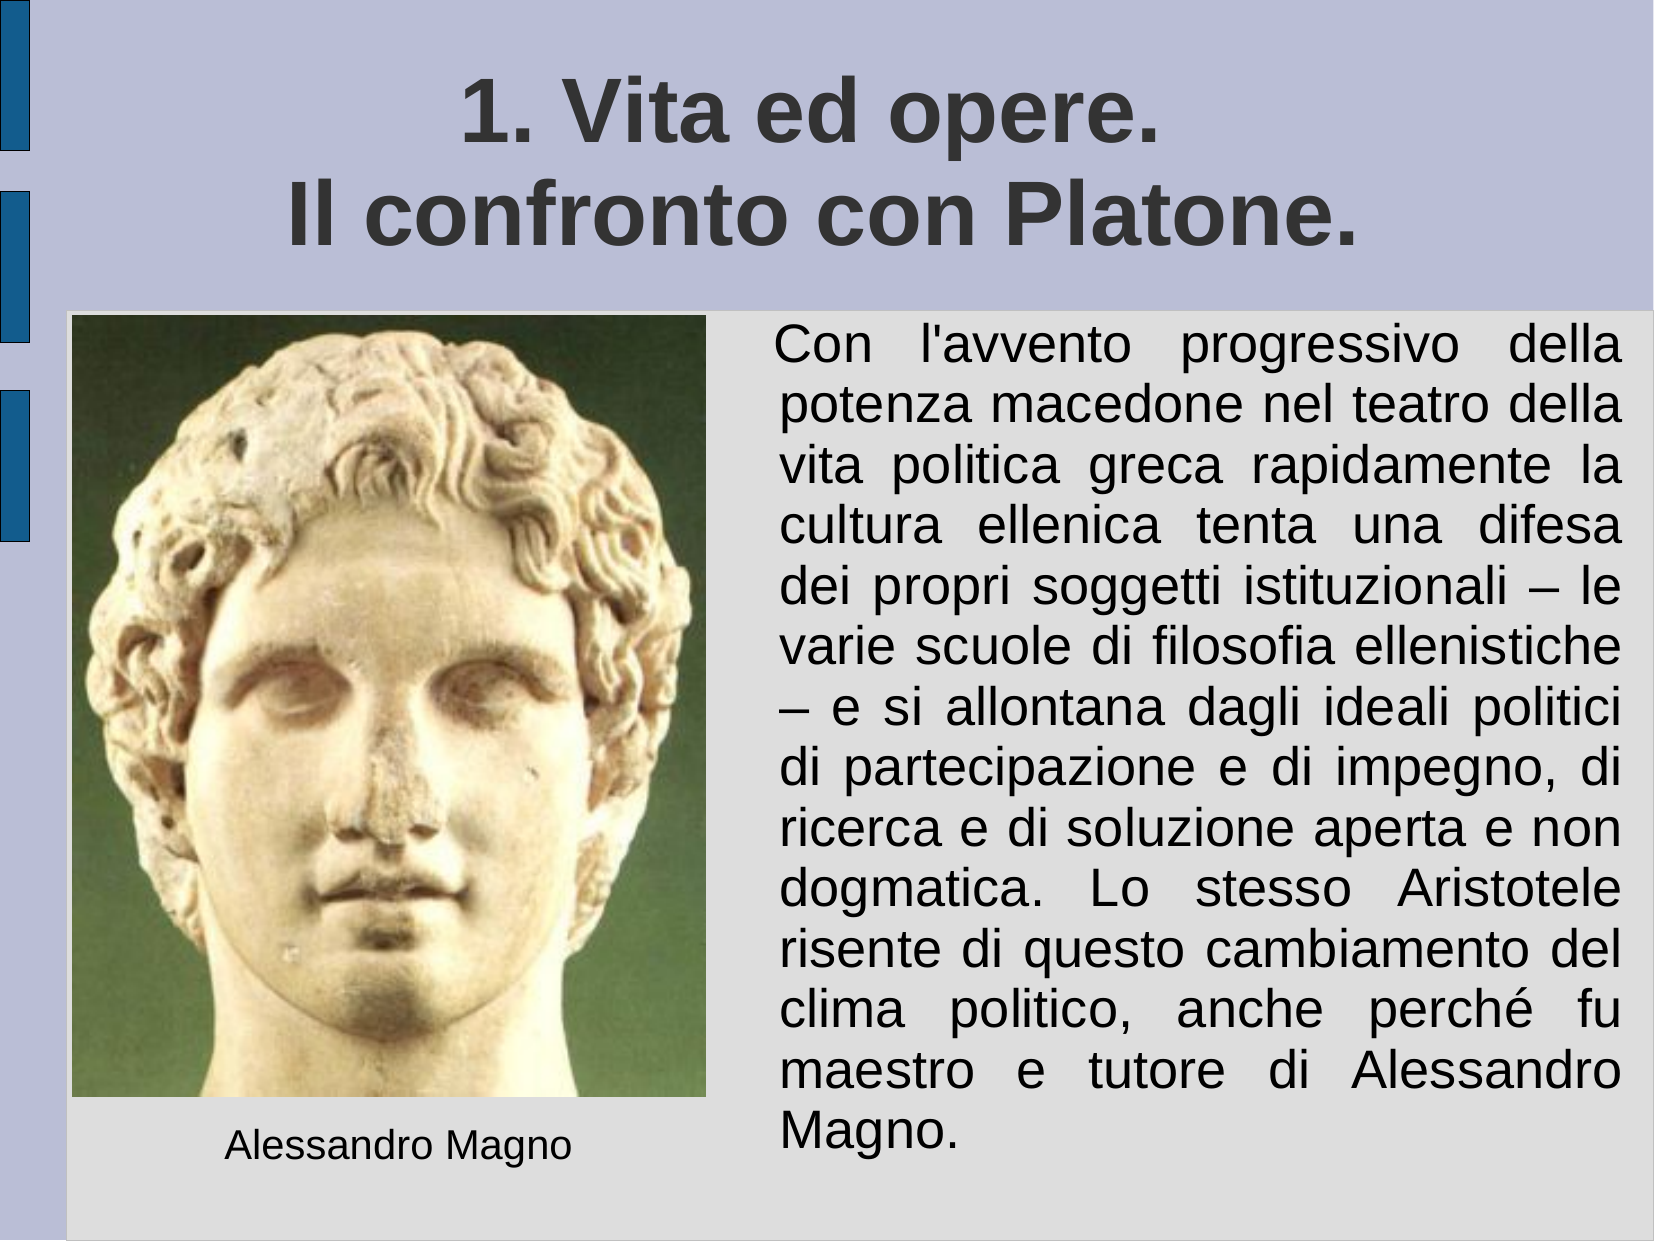

# 1. Vita ed opere. Il confronto con Platone.
 Con l'avvento progressivo della potenza macedone nel teatro della vita politica greca rapidamente la cultura ellenica tenta una difesa dei propri soggetti istituzionali – le varie scuole di filosofia ellenistiche – e si allontana dagli ideali politici di partecipazione e di impegno, di ricerca e di soluzione aperta e non dogmatica. Lo stesso Aristotele risente di questo cambiamento del clima politico, anche perché fu maestro e tutore di Alessandro Magno.
Alessandro Magno